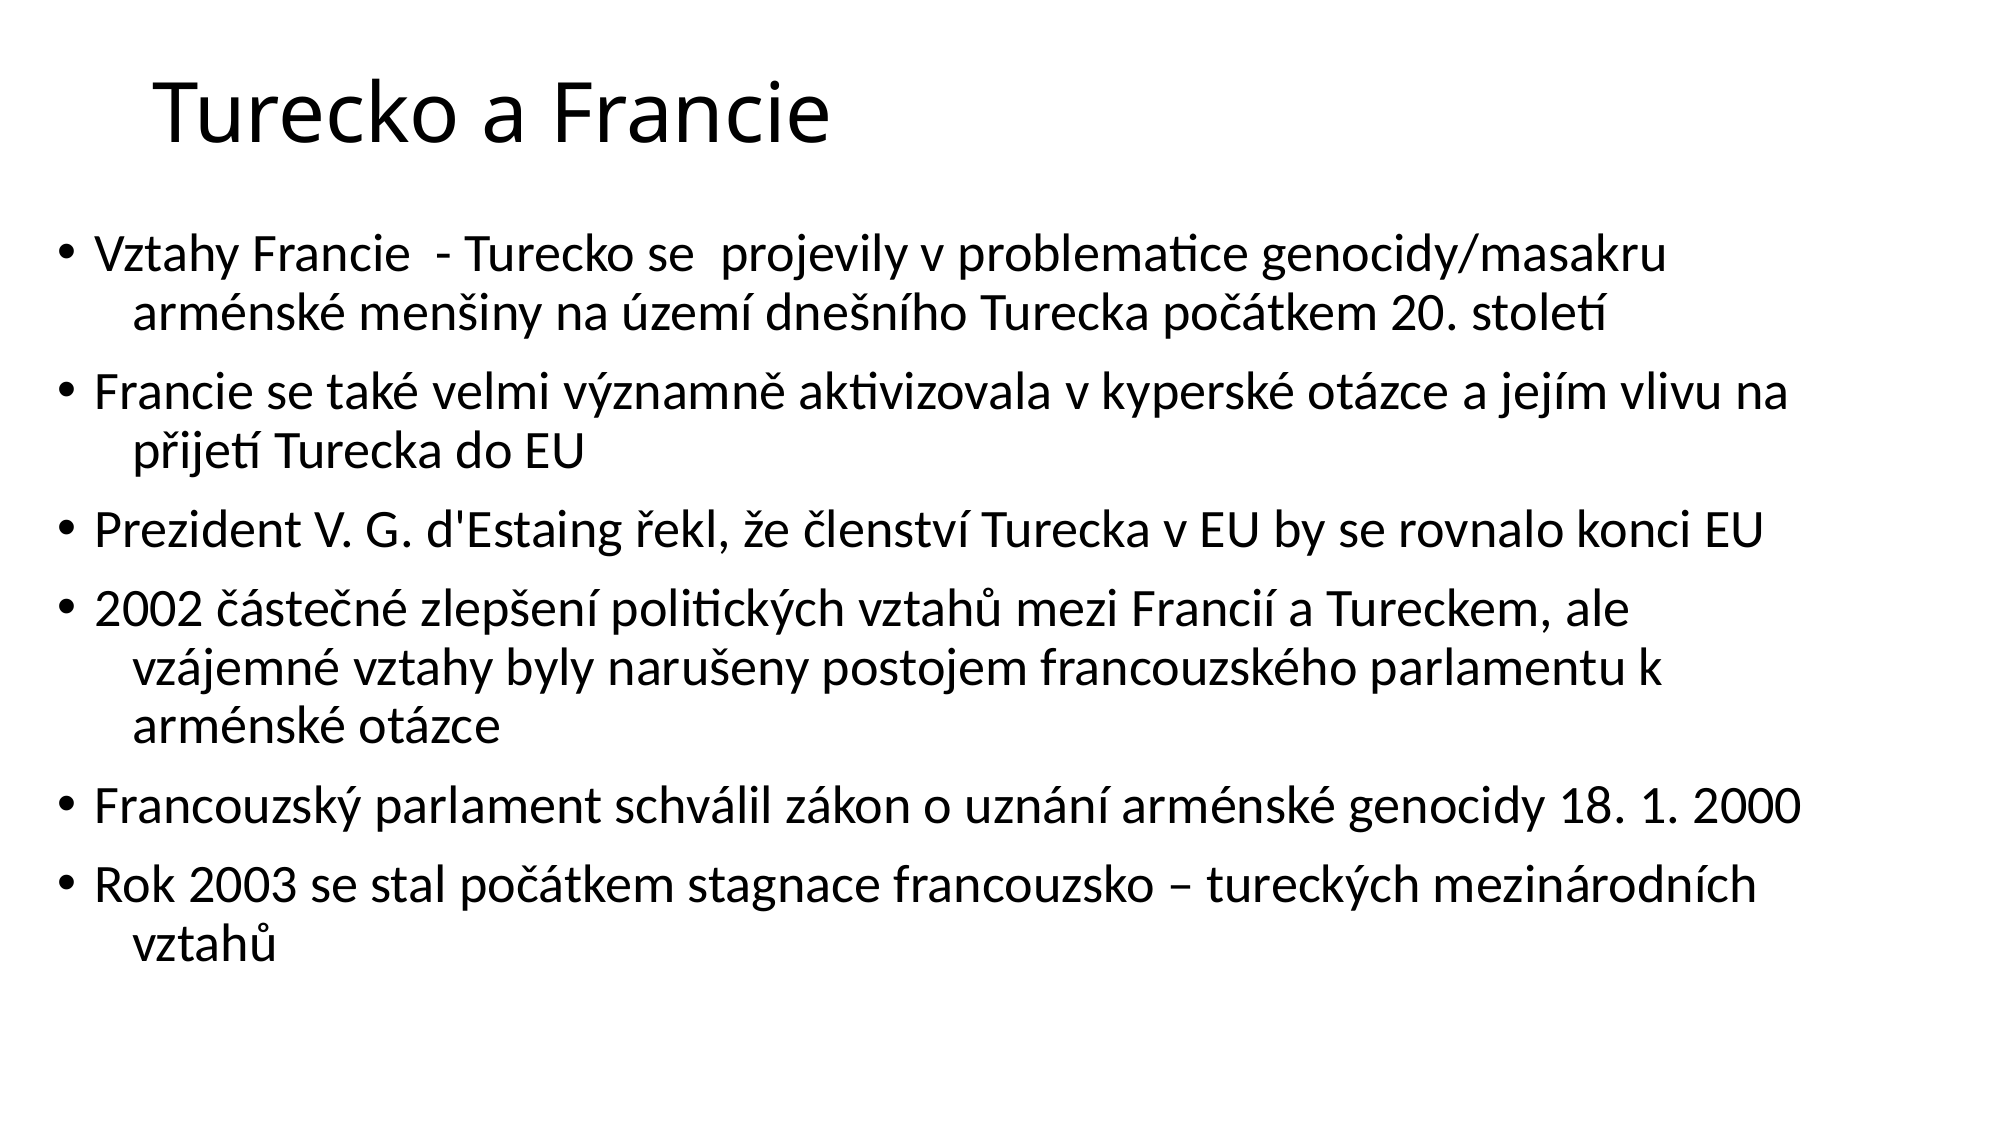

# Turecko a Francie
Vztahy Francie - Turecko se projevily v problematice genocidy/masakru arménské menšiny na území dnešního Turecka počátkem 20. století
Francie se také velmi významně aktivizovala v kyperské otázce a jejím vlivu na přijetí Turecka do EU
Prezident V. G. d'Estaing řekl, že členství Turecka v EU by se rovnalo konci EU
2002 částečné zlepšení politických vztahů mezi Francií a Tureckem, ale vzájemné vztahy byly narušeny postojem francouzského parlamentu k arménské otázce
Francouzský parlament schválil zákon o uznání arménské genocidy 18. 1. 2000
Rok 2003 se stal počátkem stagnace francouzsko – tureckých mezinárodních vztahů